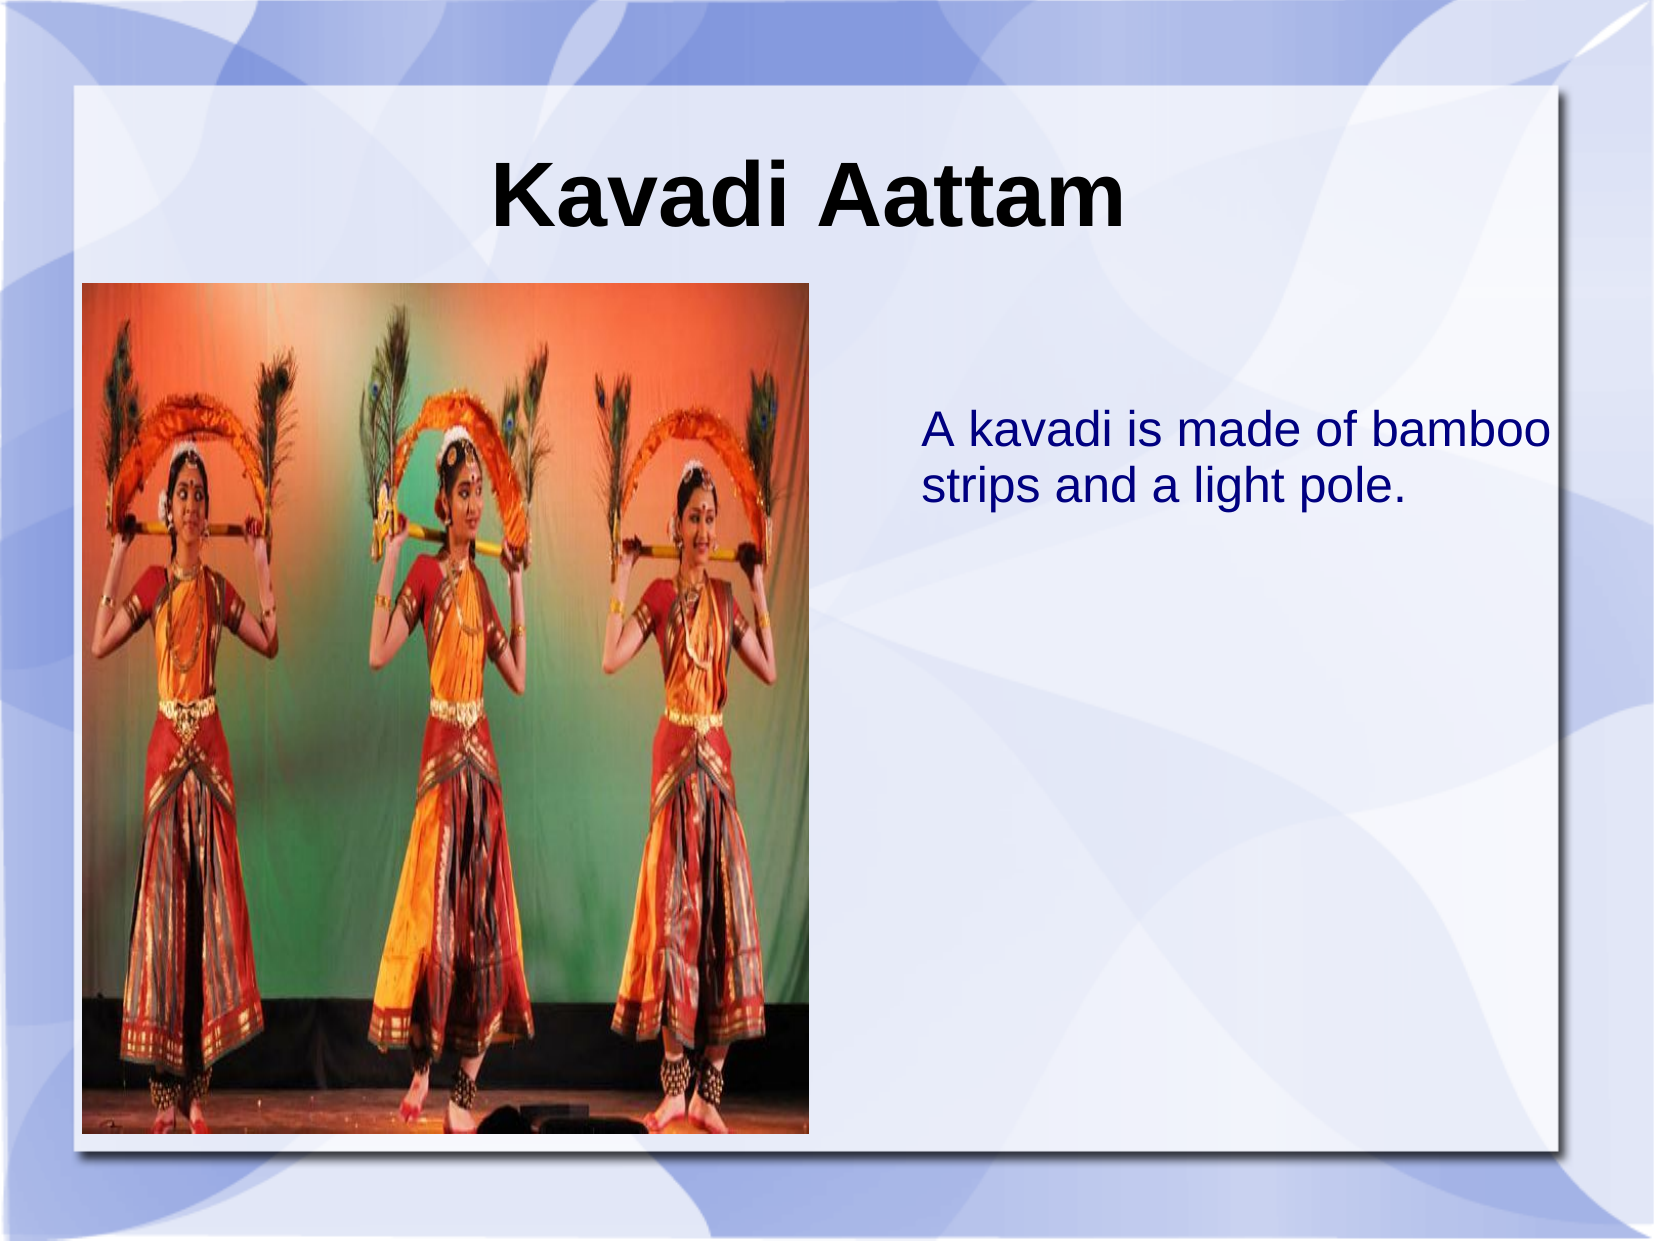

# Kavadi Aattam
A kavadi is made of bamboo strips and a light pole.